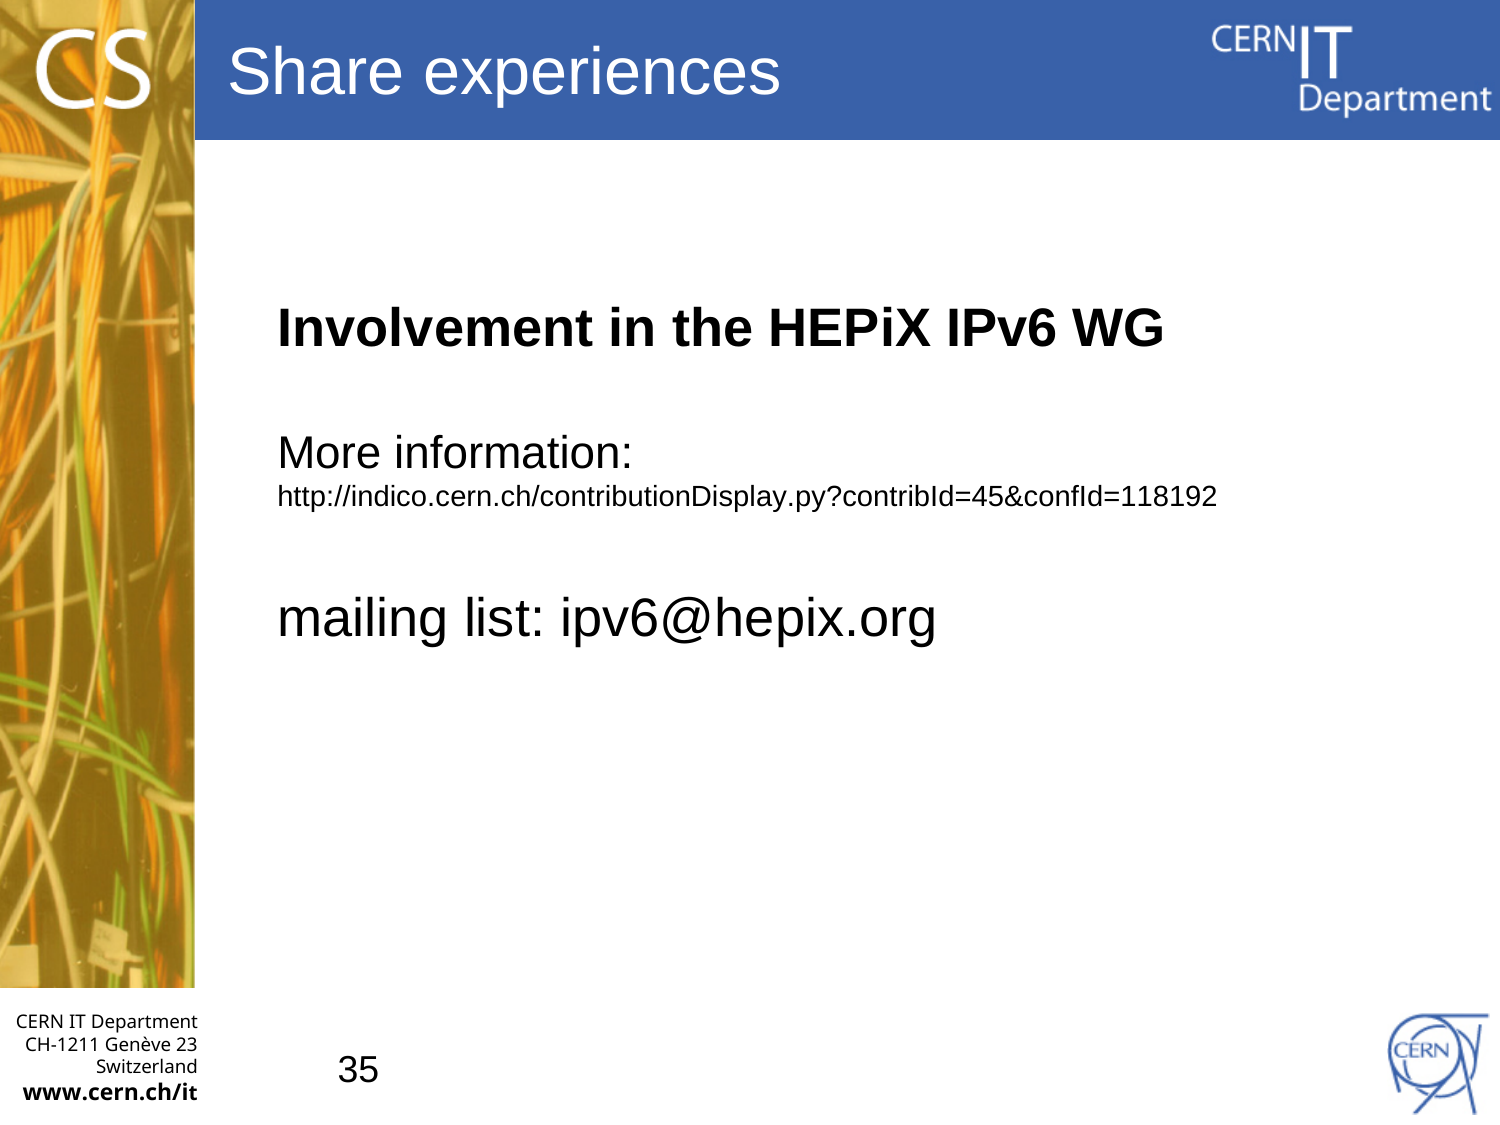

# Share experiences
Involvement in the HEPiX IPv6 WG
More information:
http://indico.cern.ch/contributionDisplay.py?contribId=45&confId=118192
mailing list: ipv6@hepix.org